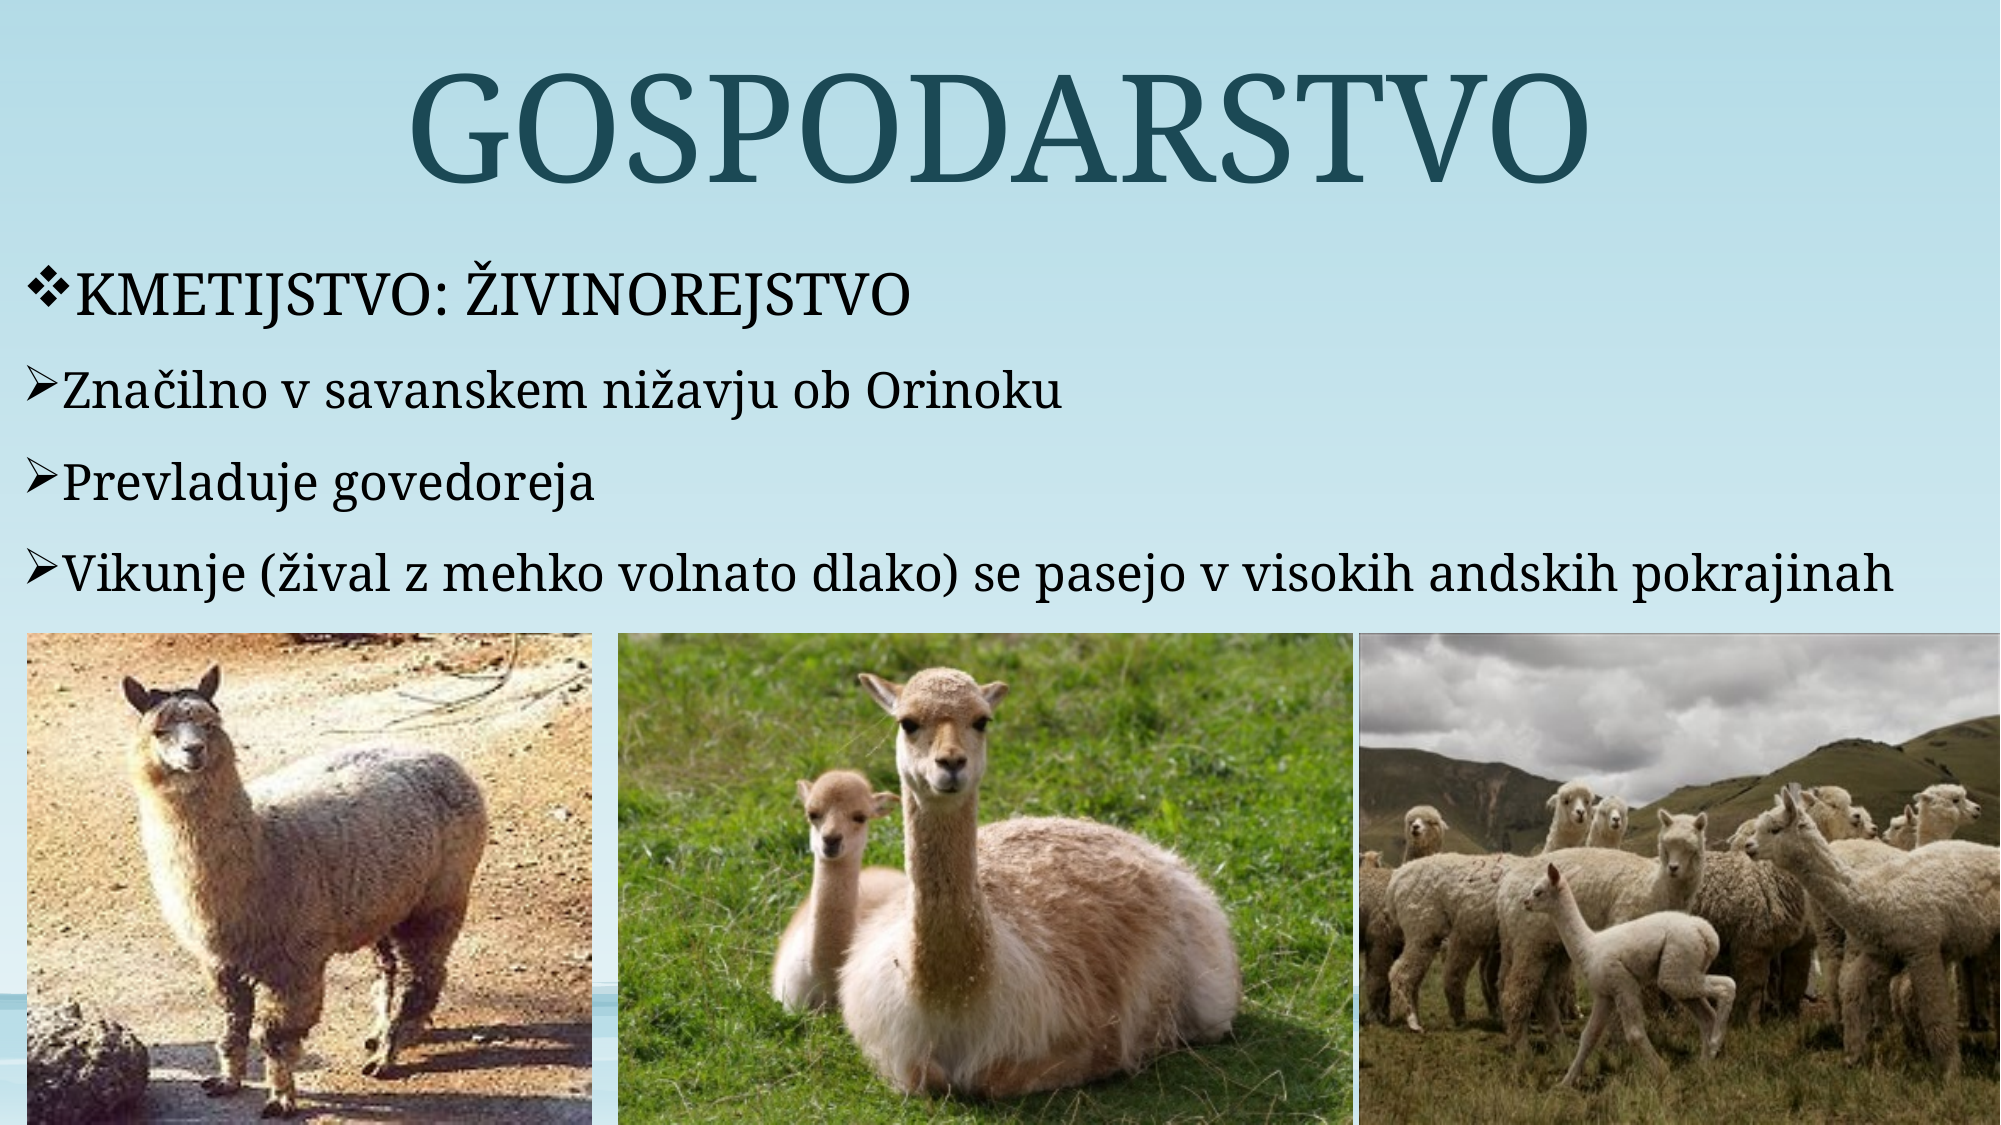

# GOSPODARSTVO
KMETIJSTVO: ŽIVINOREJSTVO
Značilno v savanskem nižavju ob Orinoku
Prevladuje govedoreja
Vikunje (žival z mehko volnato dlako) se pasejo v visokih andskih pokrajinah